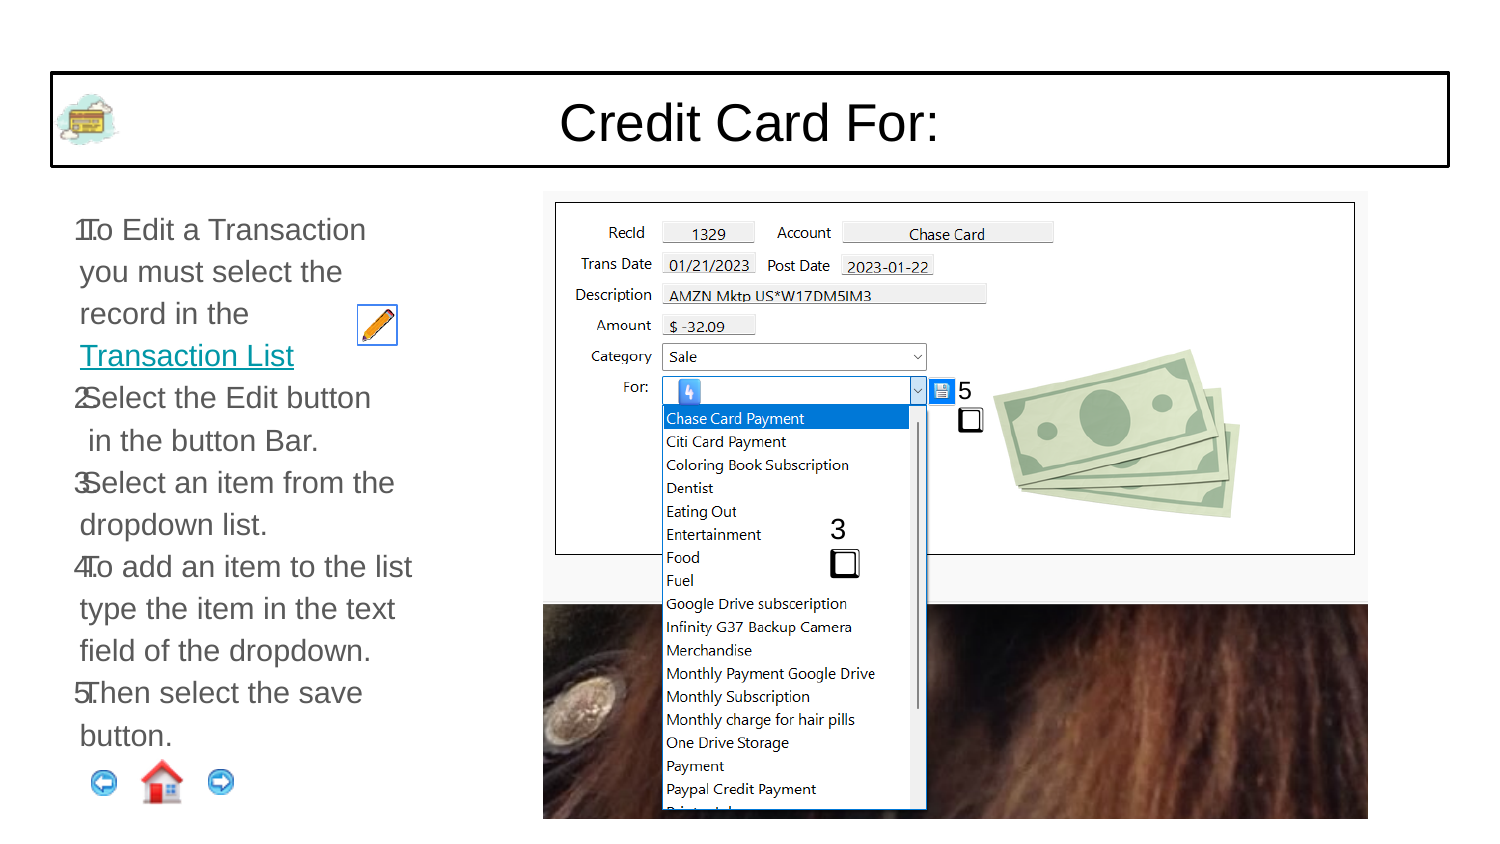

# Credit Card For:
To Edit a Transaction you must select the record in the Transaction List
Select the Edit button in the button Bar.
Select an item from the dropdown list.
To add an item to the list type the item in the text field of the dropdown.
Then select the save button.
5️⃣
3️⃣